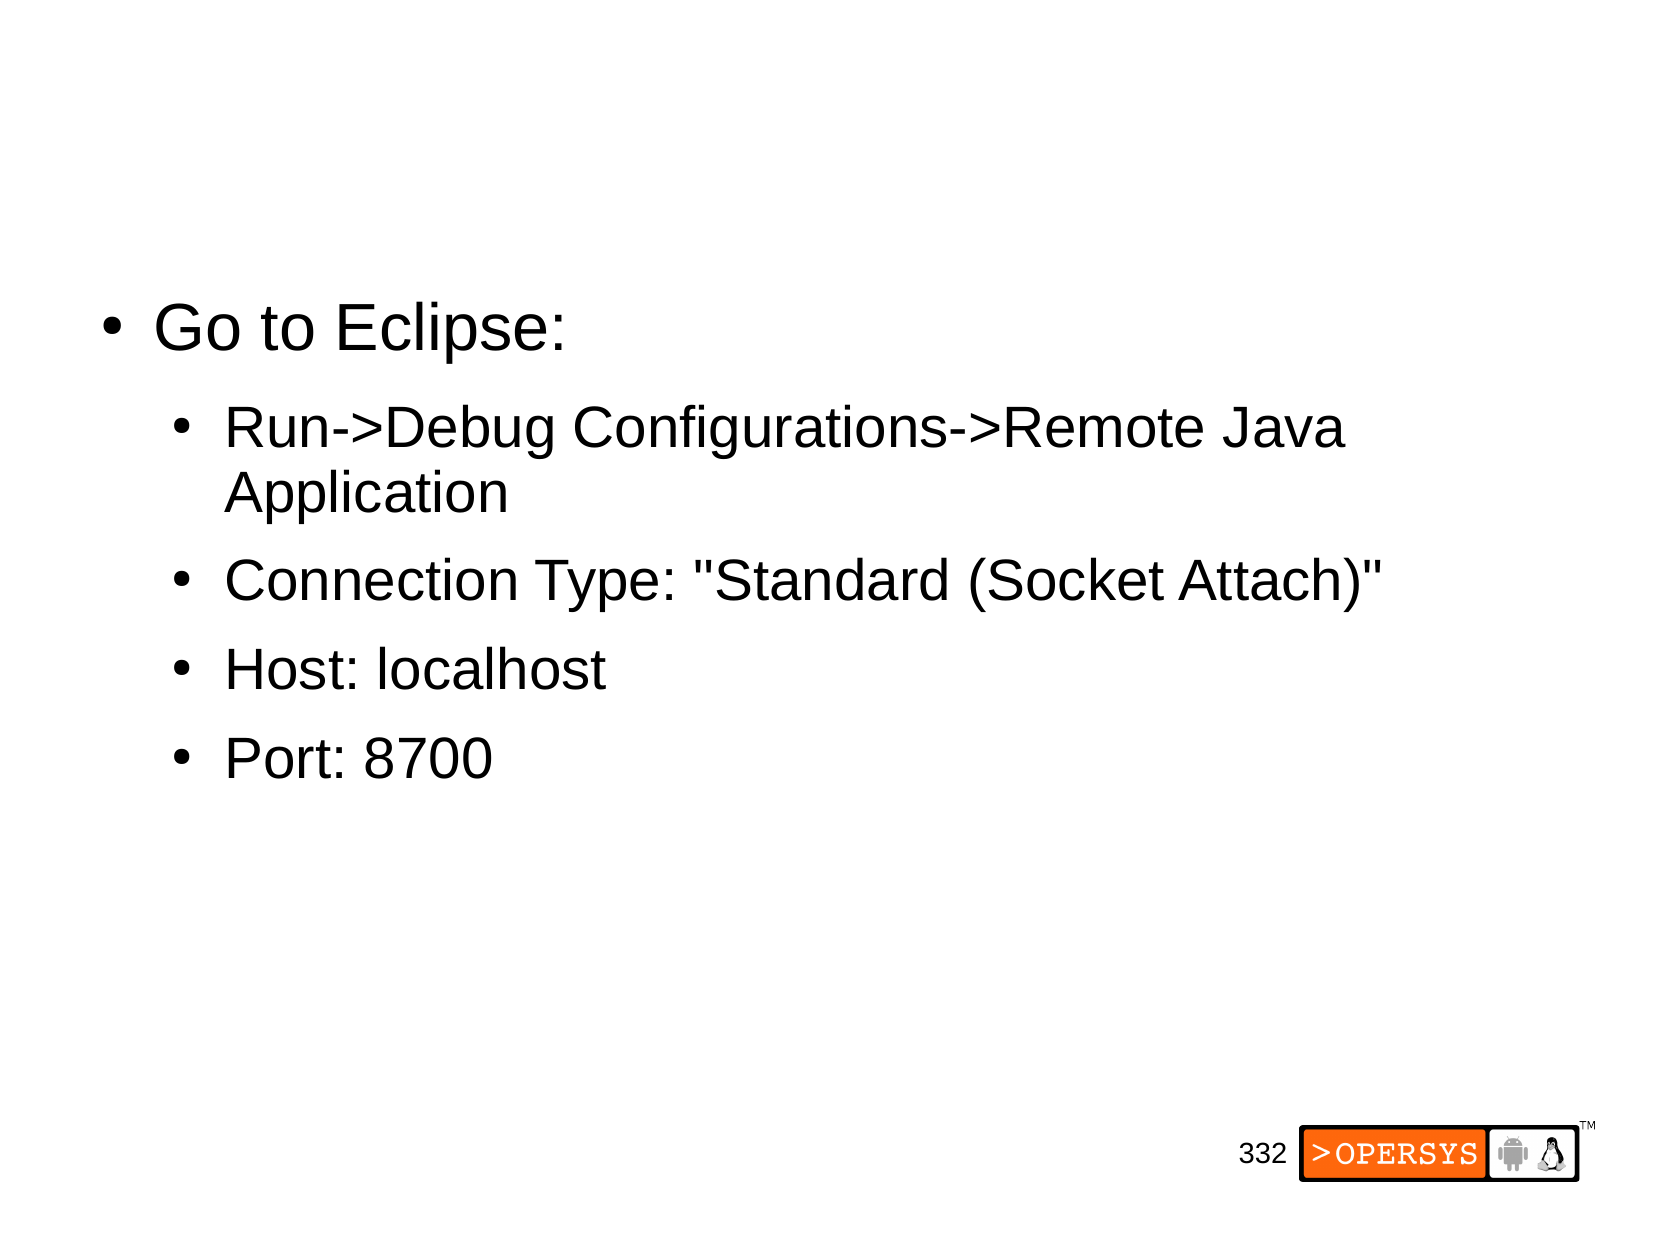

# Go to Eclipse:
Run->Debug Configurations->Remote Java Application
Connection Type: "Standard (Socket Attach)"
Host: localhost
Port: 8700